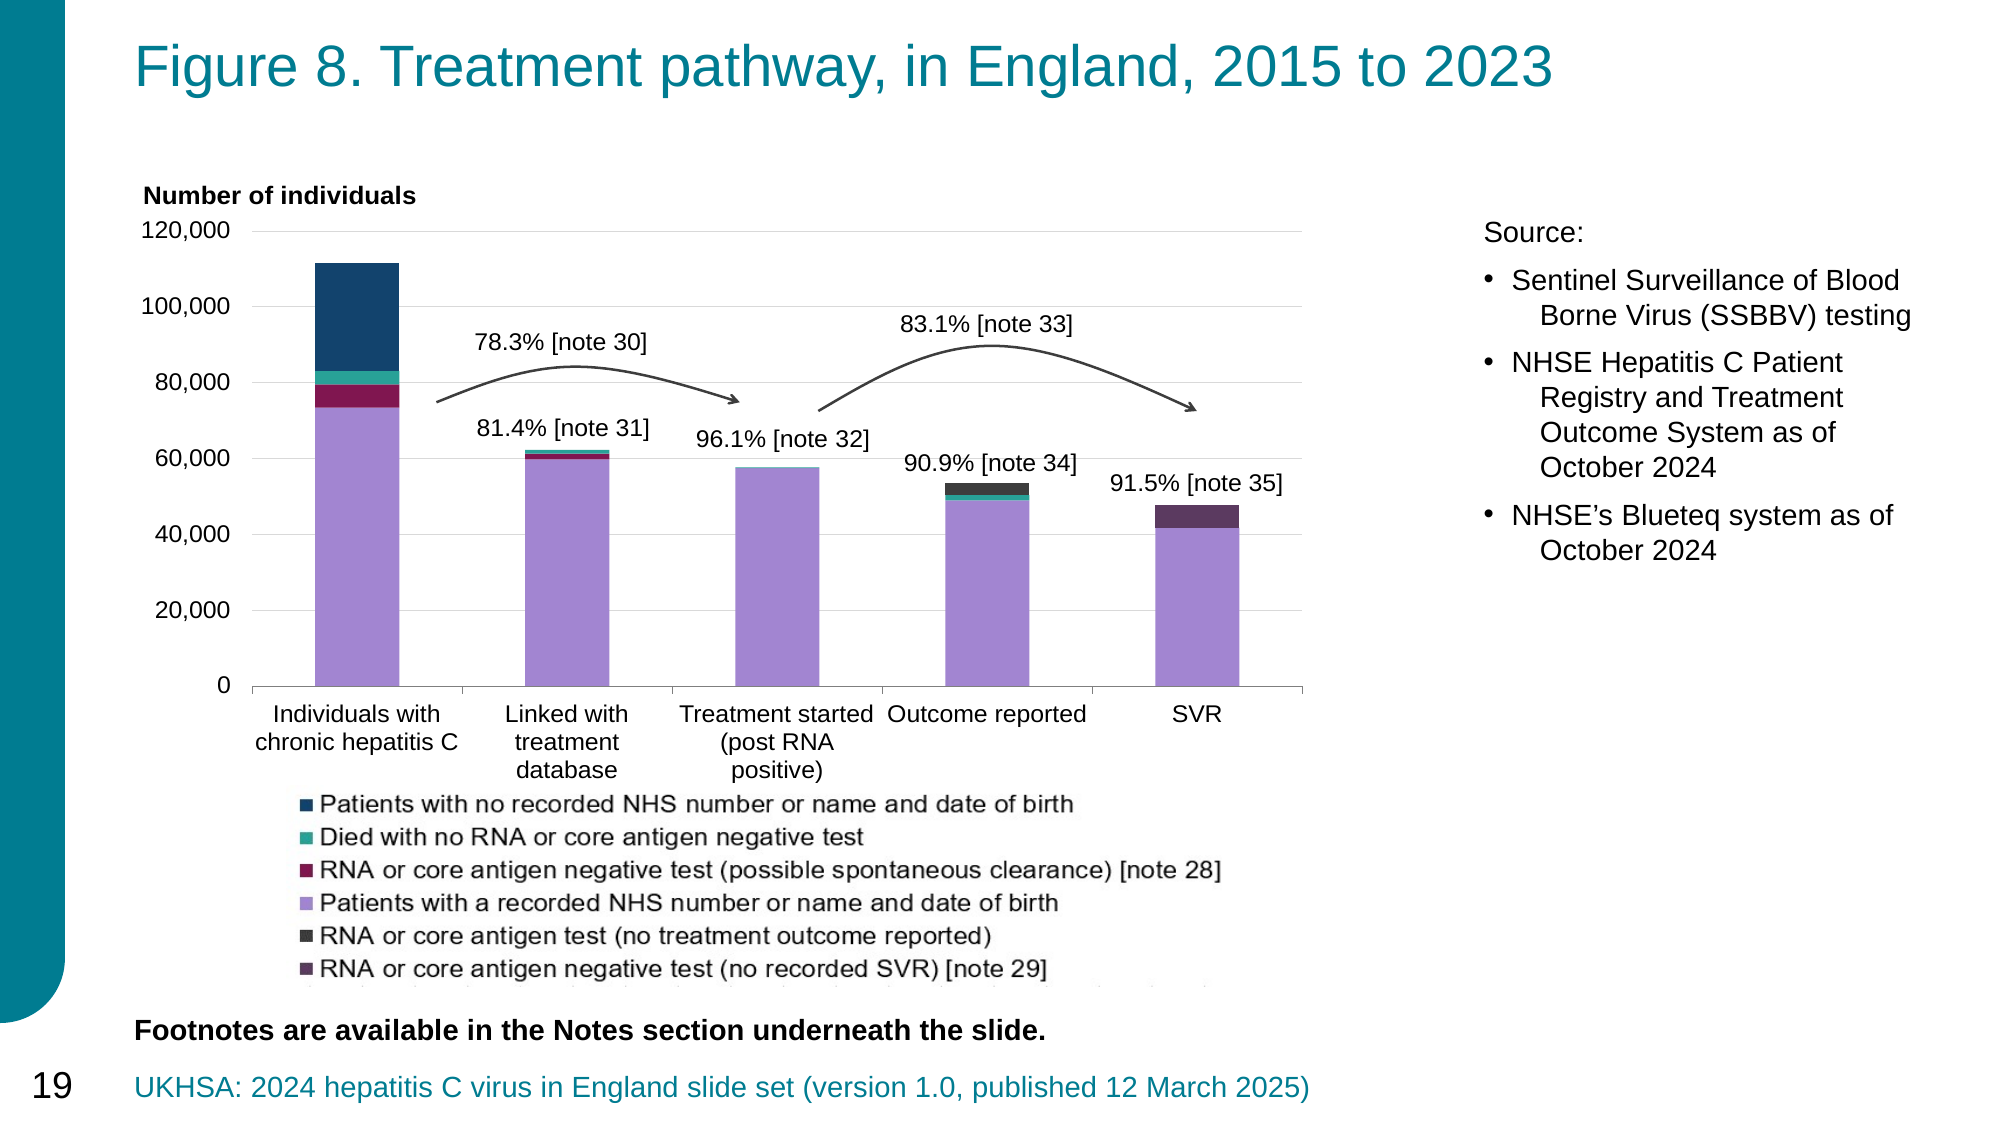

# Figure 8. Treatment pathway, in England, 2015 to 2023
Source:
Sentinel Surveillance of Blood Borne Virus (SSBBV) testing
NHSE Hepatitis C Patient Registry and Treatment Outcome System as of October 2024
NHSE’s Blueteq system as of October 2024
Footnotes are available in the Notes section underneath the slide.
UKHSA: 2024 hepatitis C virus in England slide set (version 1.0, published 12 March 2025)